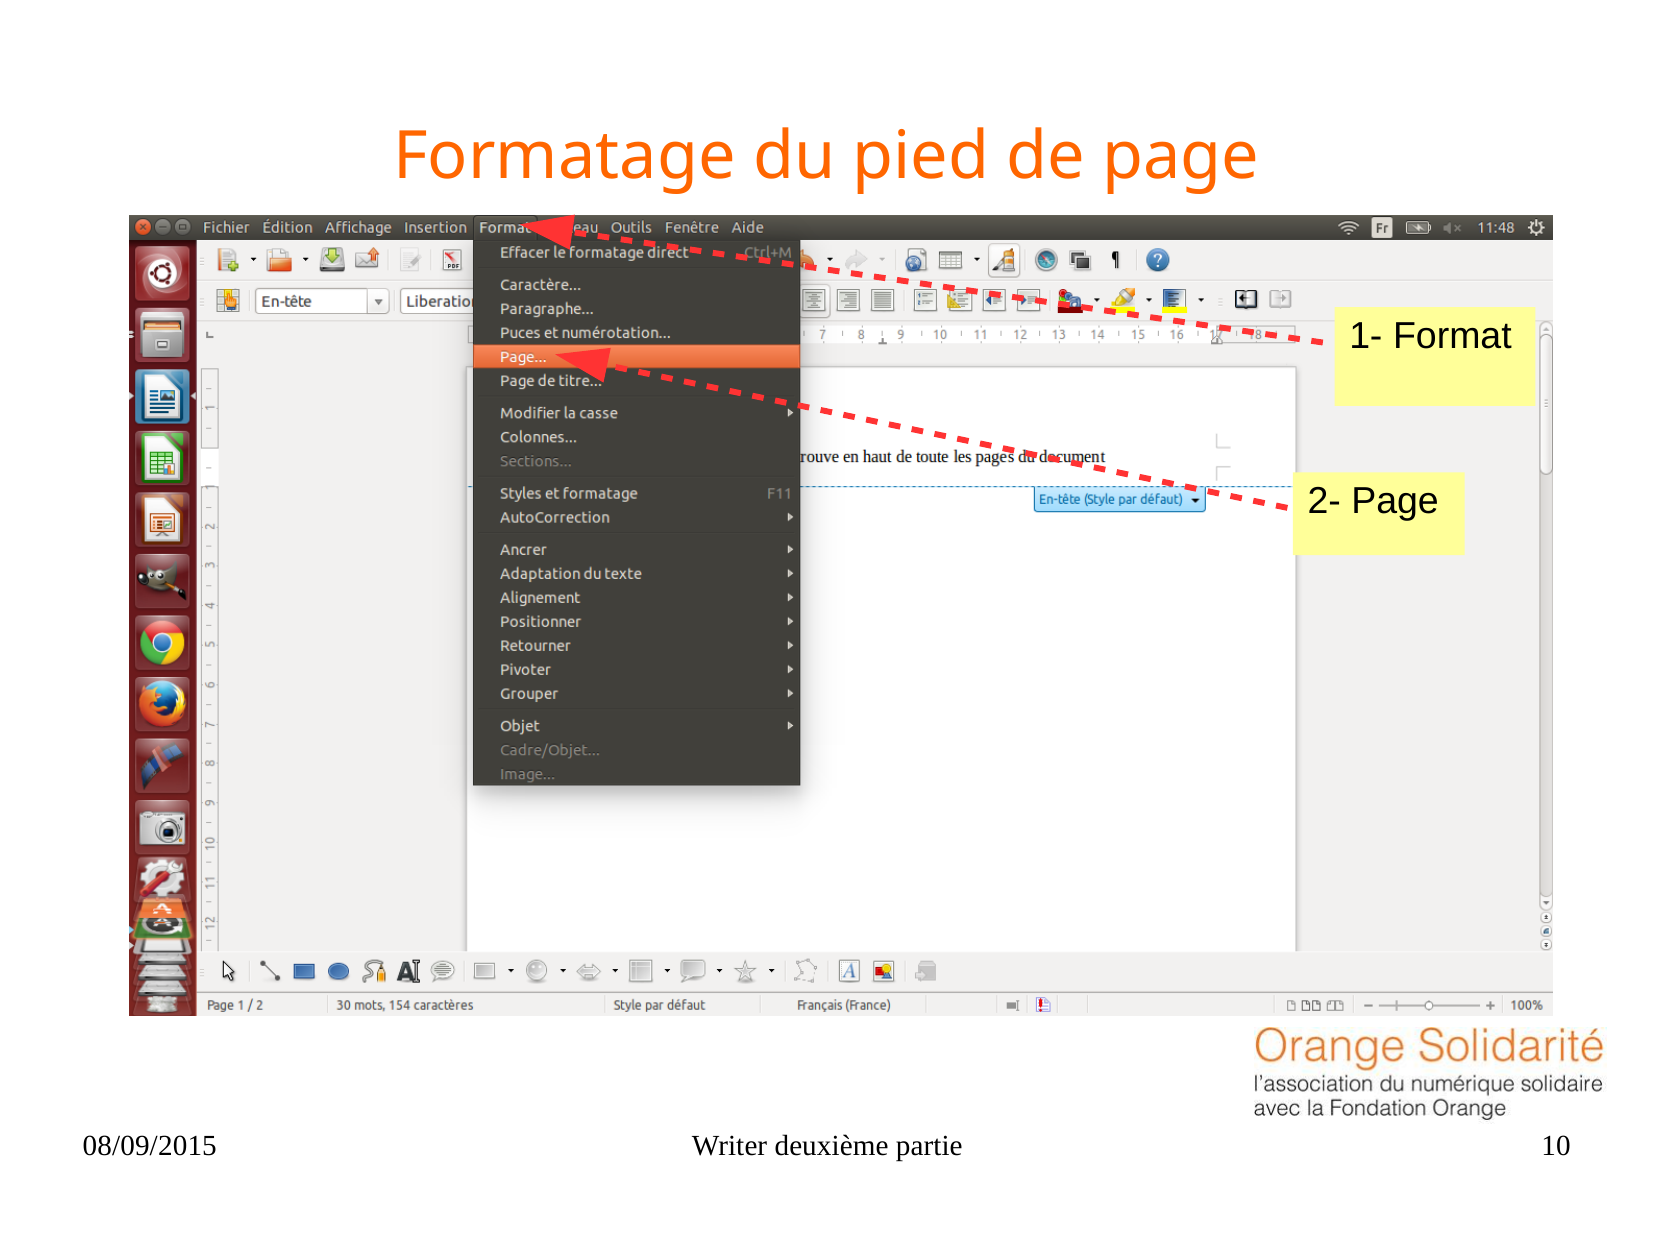

# Formatage du pied de page
1- Format
2- Page
08/09/2015
Writer deuxième partie
10